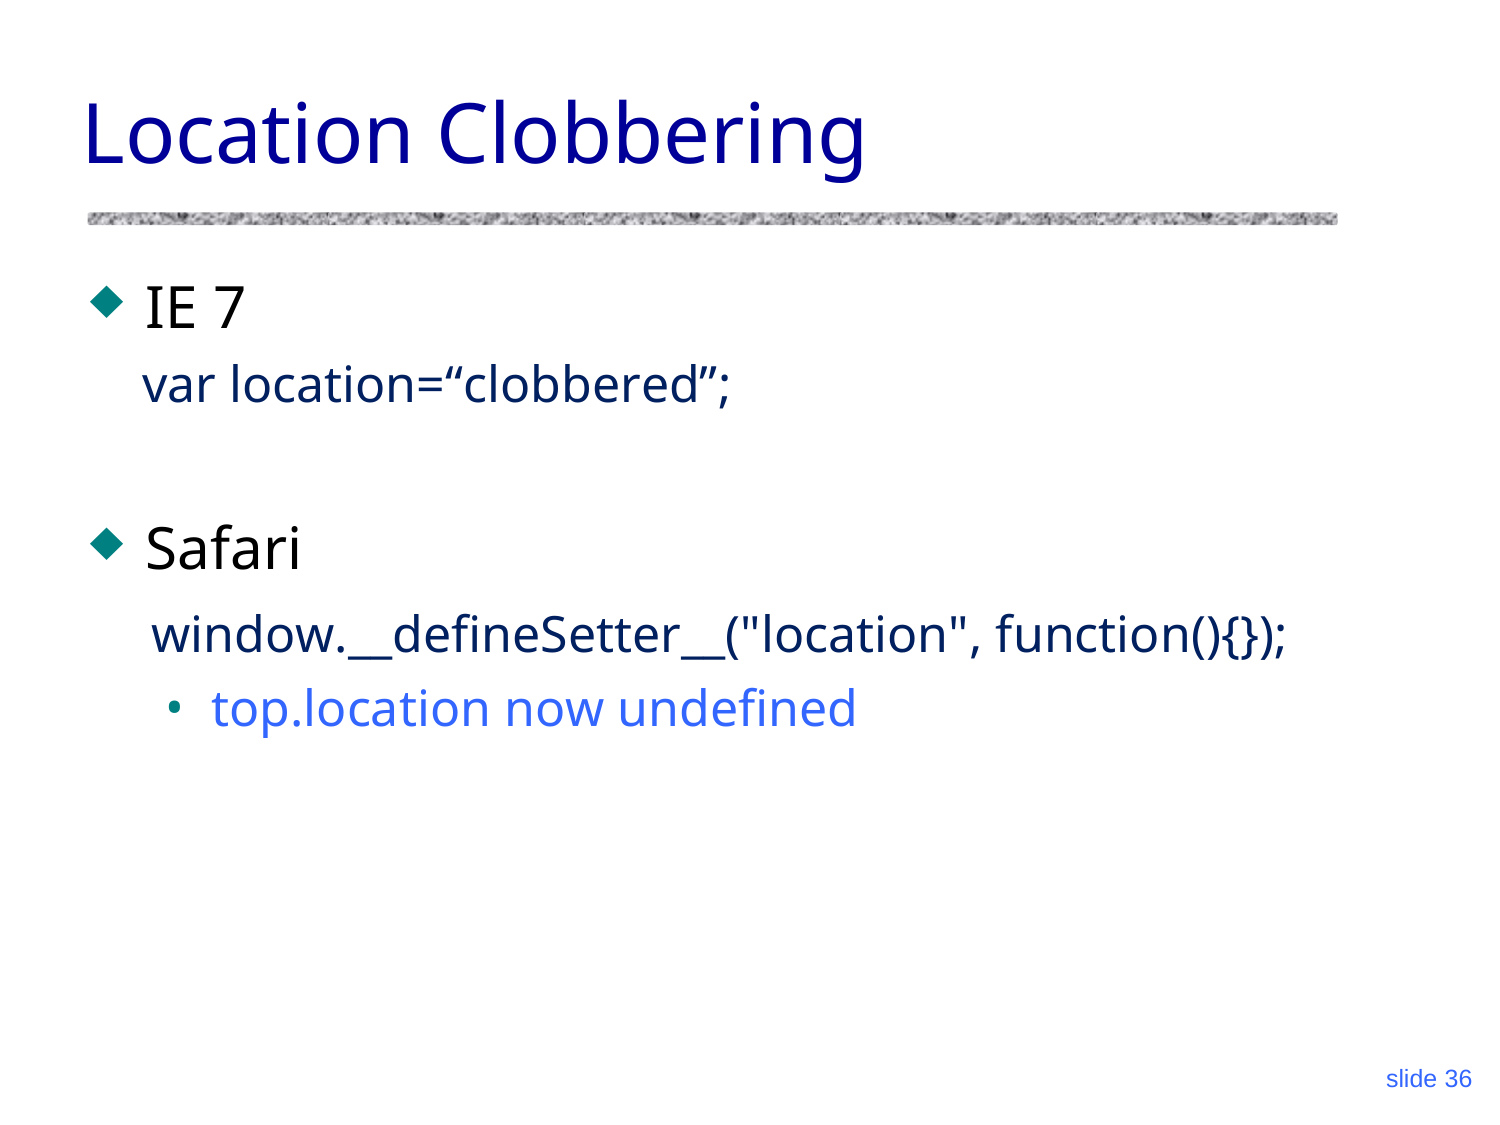

Location Clobbering
IE 7
 var location=“clobbered”;
Safari
 window.__defineSetter__("location", function(){});
top.location now undefined
slide